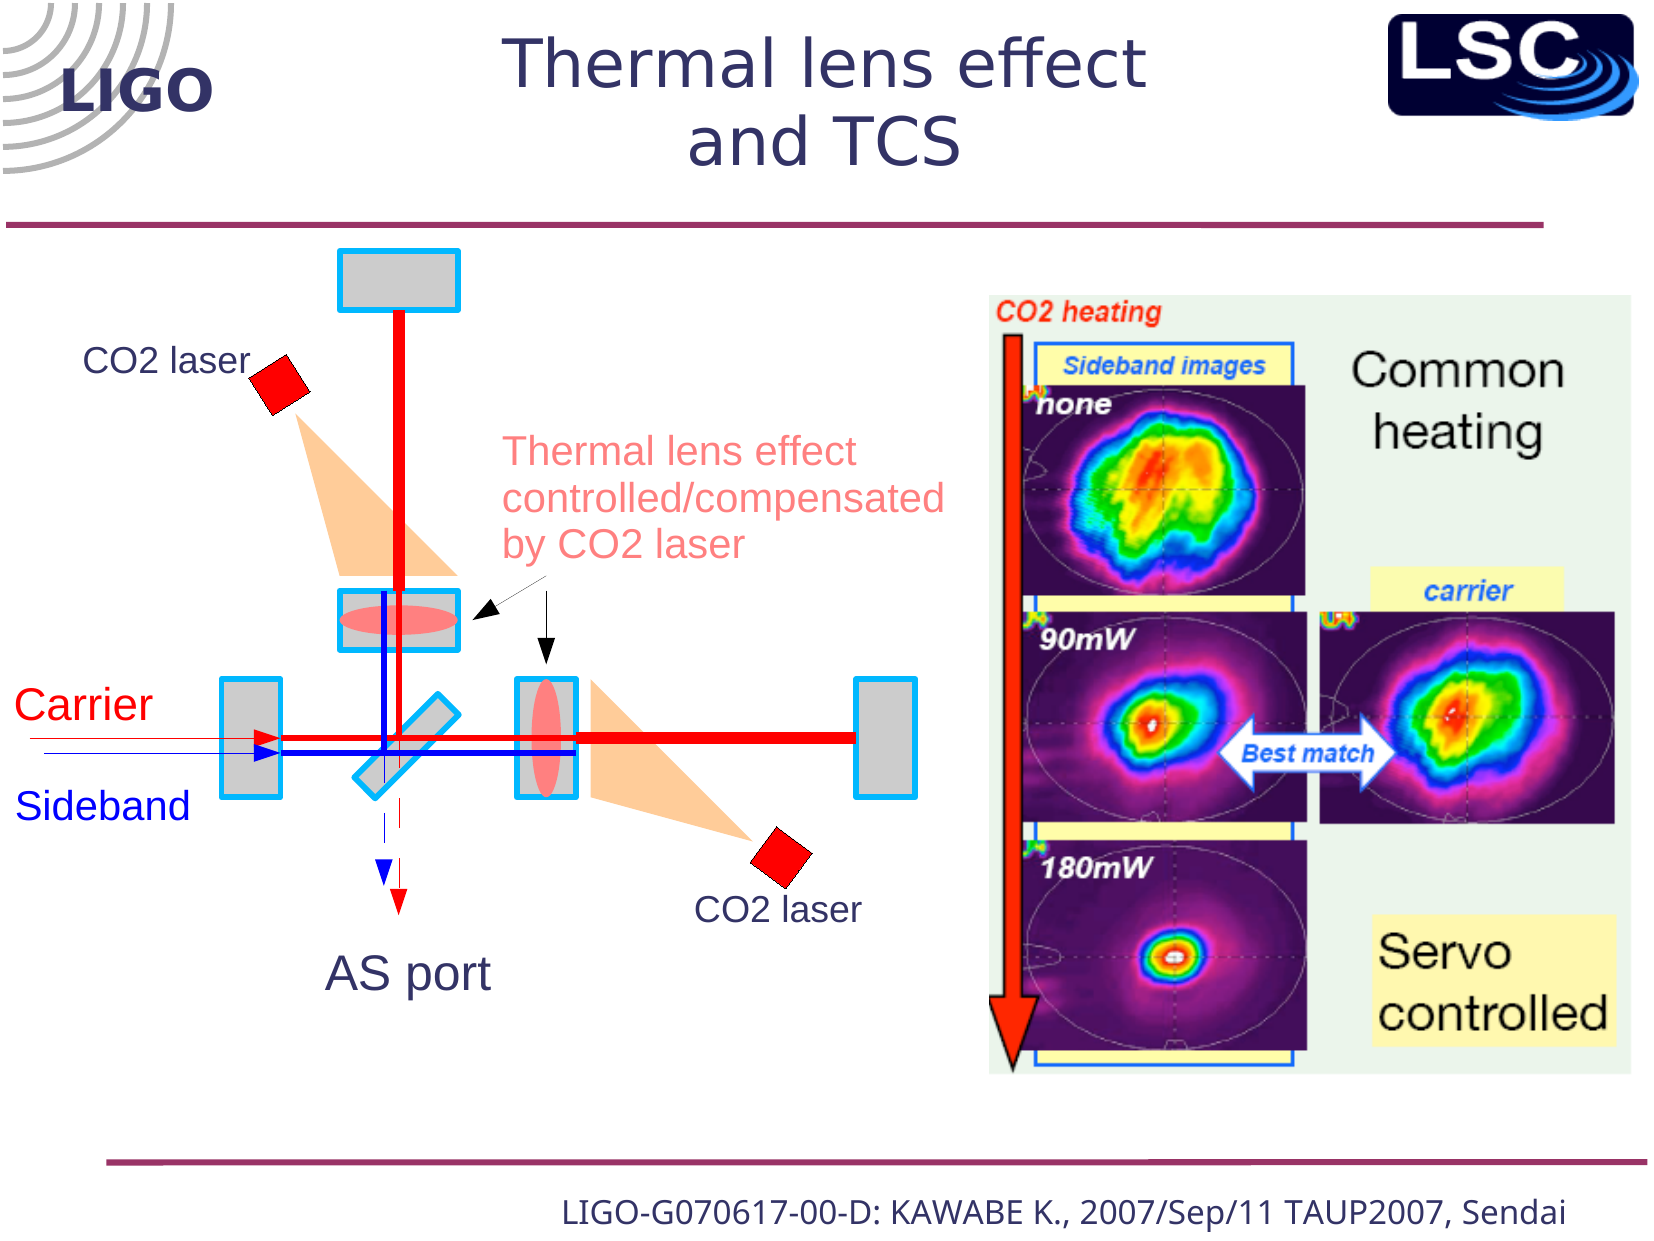

# Thermal lens effect and TCS
CO2 laser
Thermal lens effect
controlled/compensated
by CO2 laser
Carrier
Sideband
S
CO2 laser
AS port